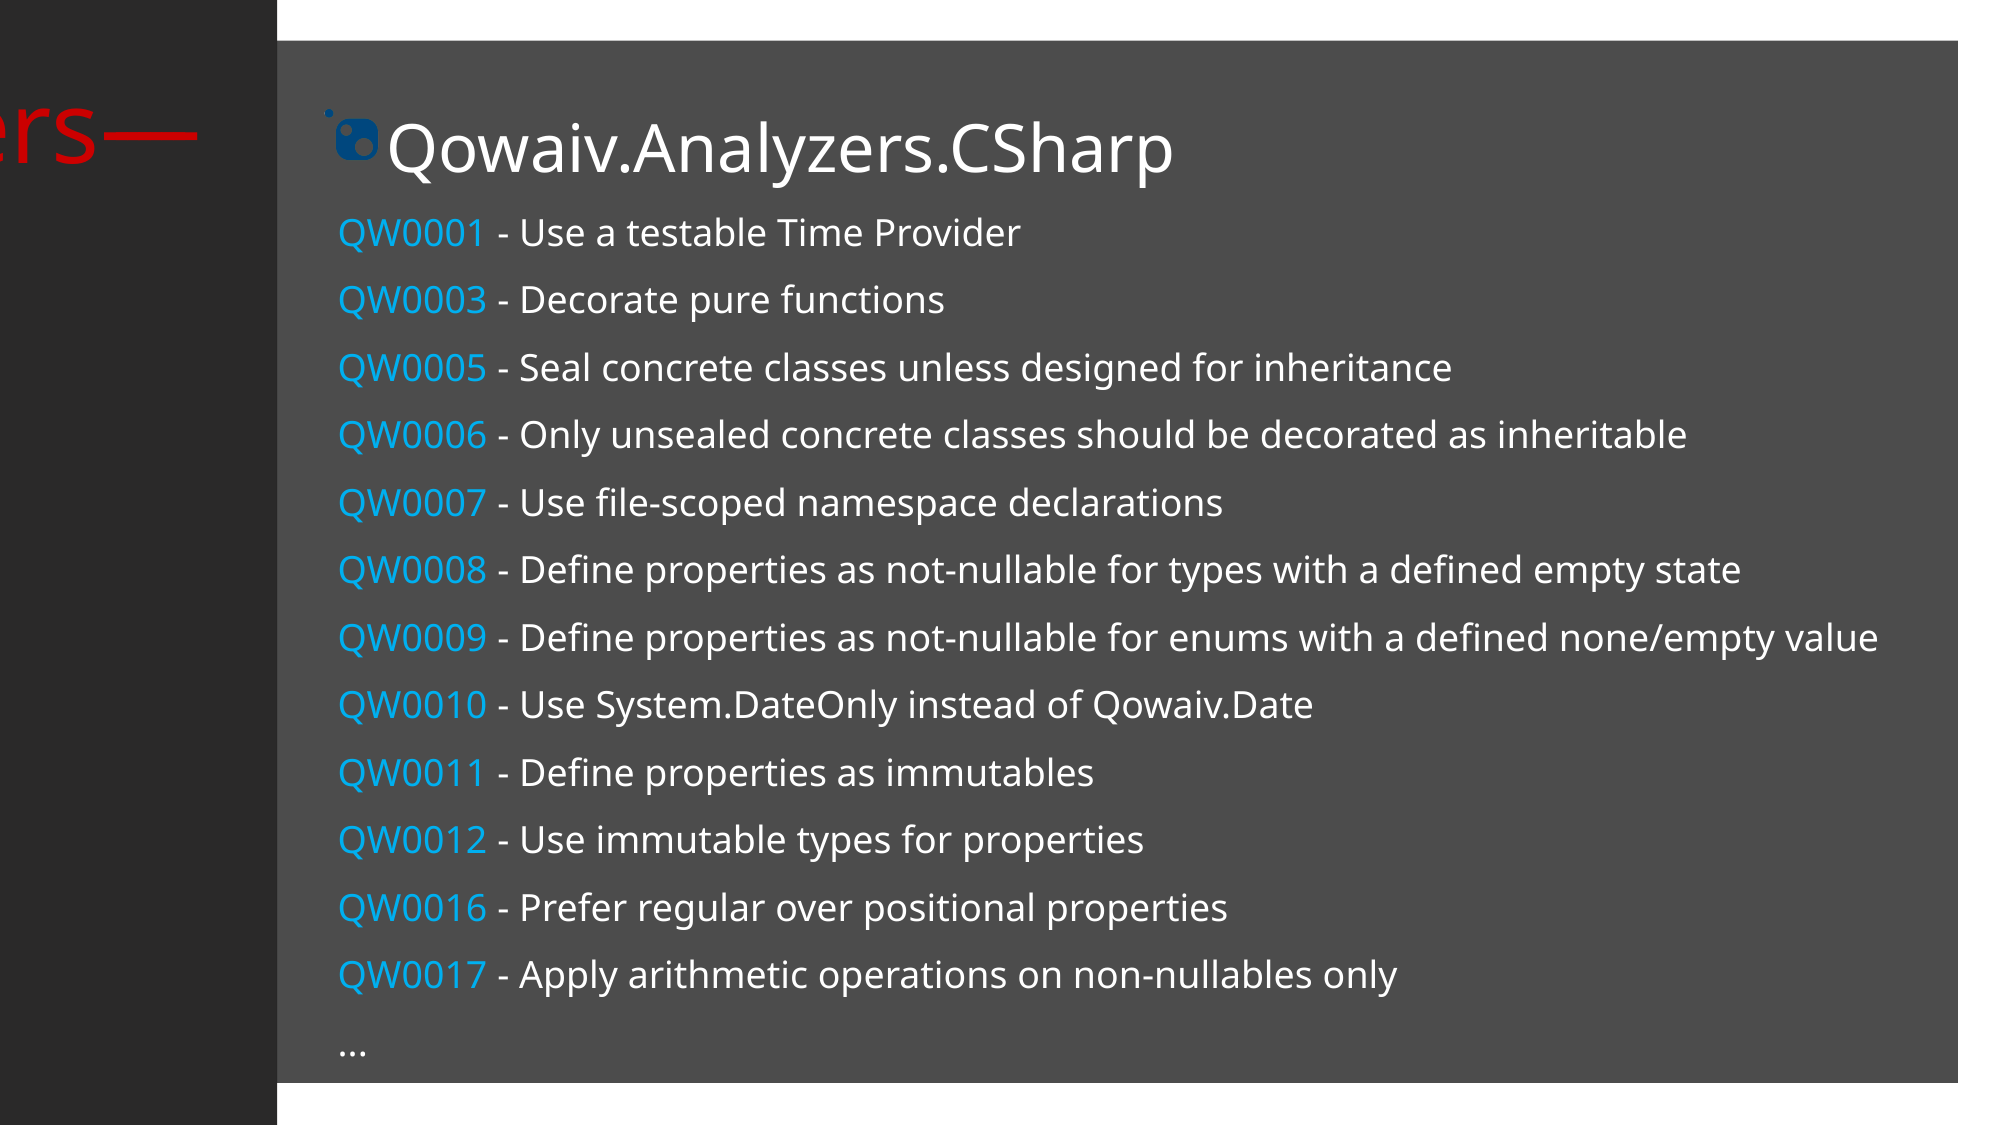

--- qowaiv analyzers-------
 Qowaiv.Analyzers.CSharp
QW0001 - Use a testable Time Provider
QW0003 - Decorate pure functions
QW0005 - Seal concrete classes unless designed for inheritance
QW0006 - Only unsealed concrete classes should be decorated as inheritable
QW0007 - Use file-scoped namespace declarations
QW0008 - Define properties as not-nullable for types with a defined empty state
QW0009 - Define properties as not-nullable for enums with a defined none/empty value
QW0010 - Use System.DateOnly instead of Qowaiv.Date
QW0011 - Define properties as immutables
QW0012 - Use immutable types for properties
QW0016 - Prefer regular over positional properties
QW0017 - Apply arithmetic operations on non-nullables only
...